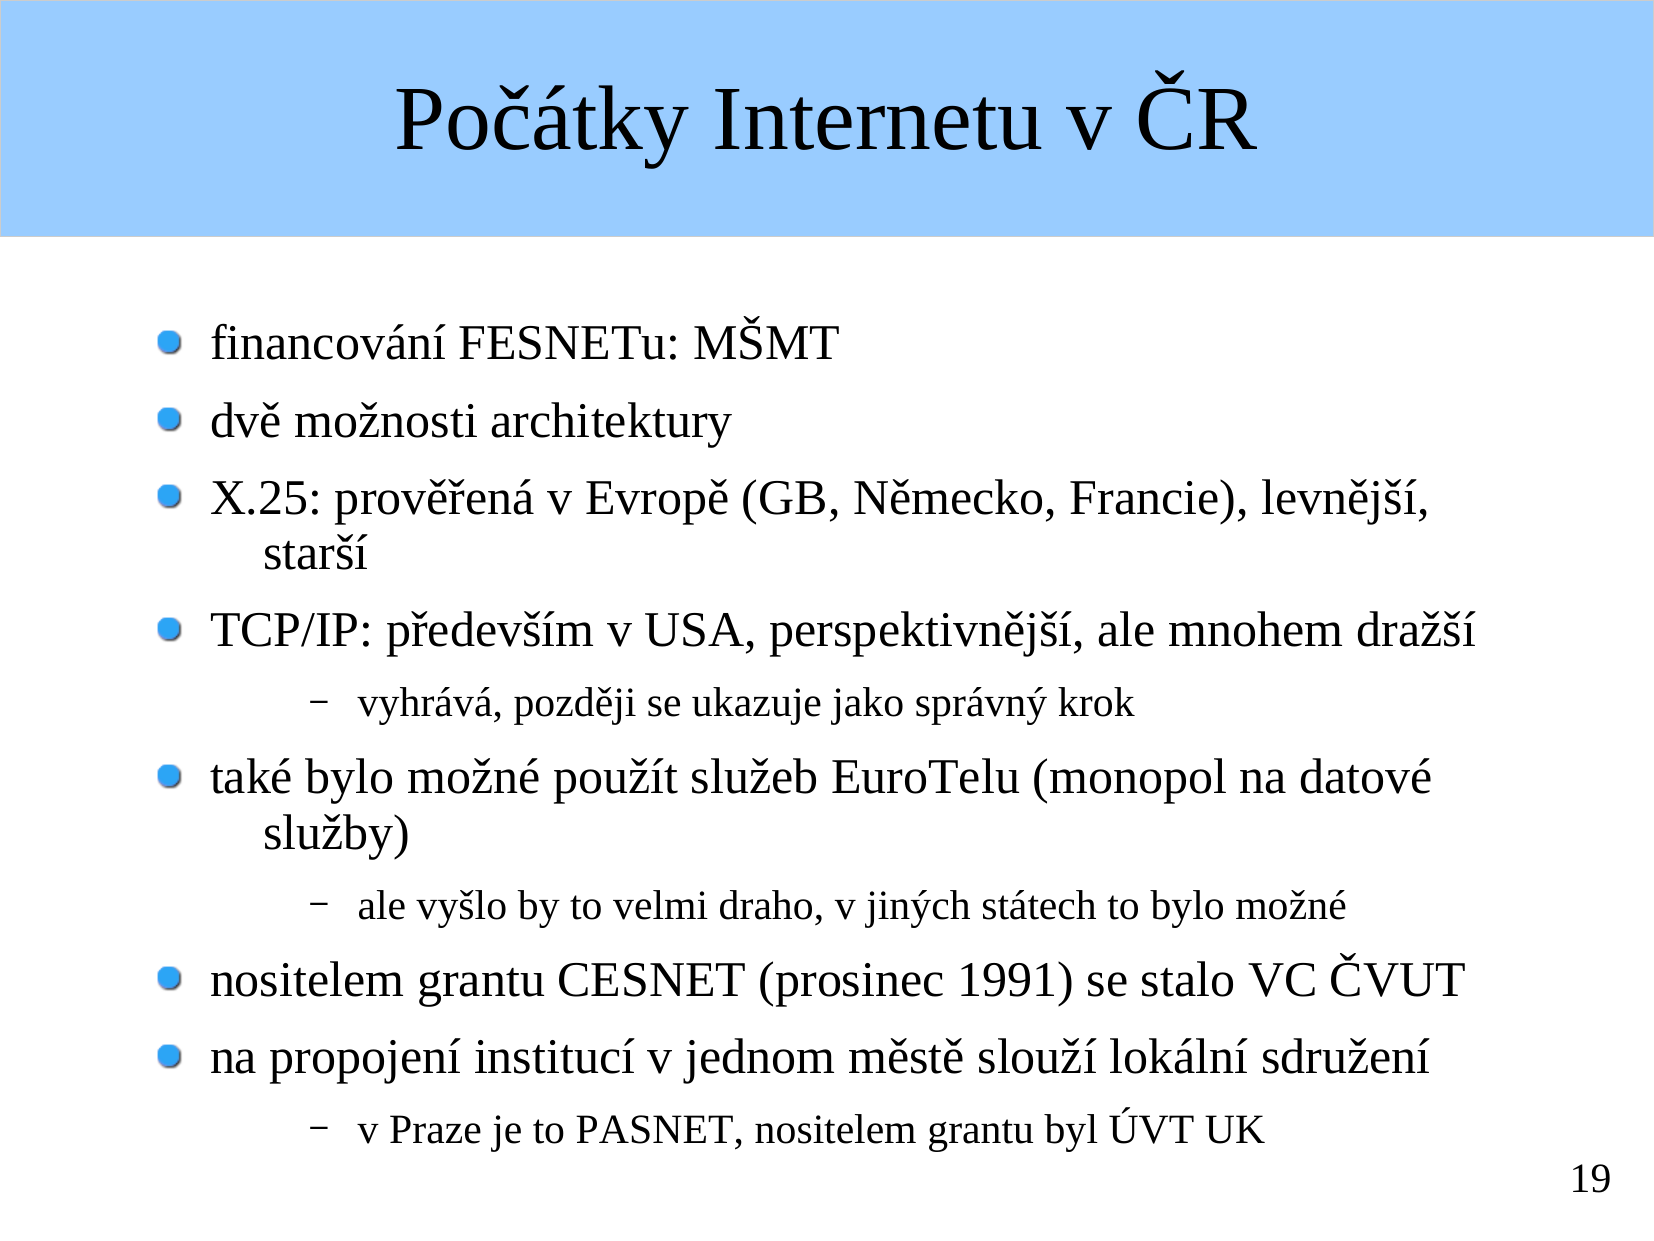

# Počátky Internetu v ČR
financování FESNETu: MŠMT
dvě možnosti architektury
X.25: prověřená v Evropě (GB, Německo, Francie), levnější, starší
TCP/IP: především v USA, perspektivnější, ale mnohem dražší
vyhrává, později se ukazuje jako správný krok
také bylo možné použít služeb EuroTelu (monopol na datové služby)
ale vyšlo by to velmi draho, v jiných státech to bylo možné
nositelem grantu CESNET (prosinec 1991) se stalo VC ČVUT
na propojení institucí v jednom městě slouží lokální sdružení
v Praze je to PASNET, nositelem grantu byl ÚVT UK